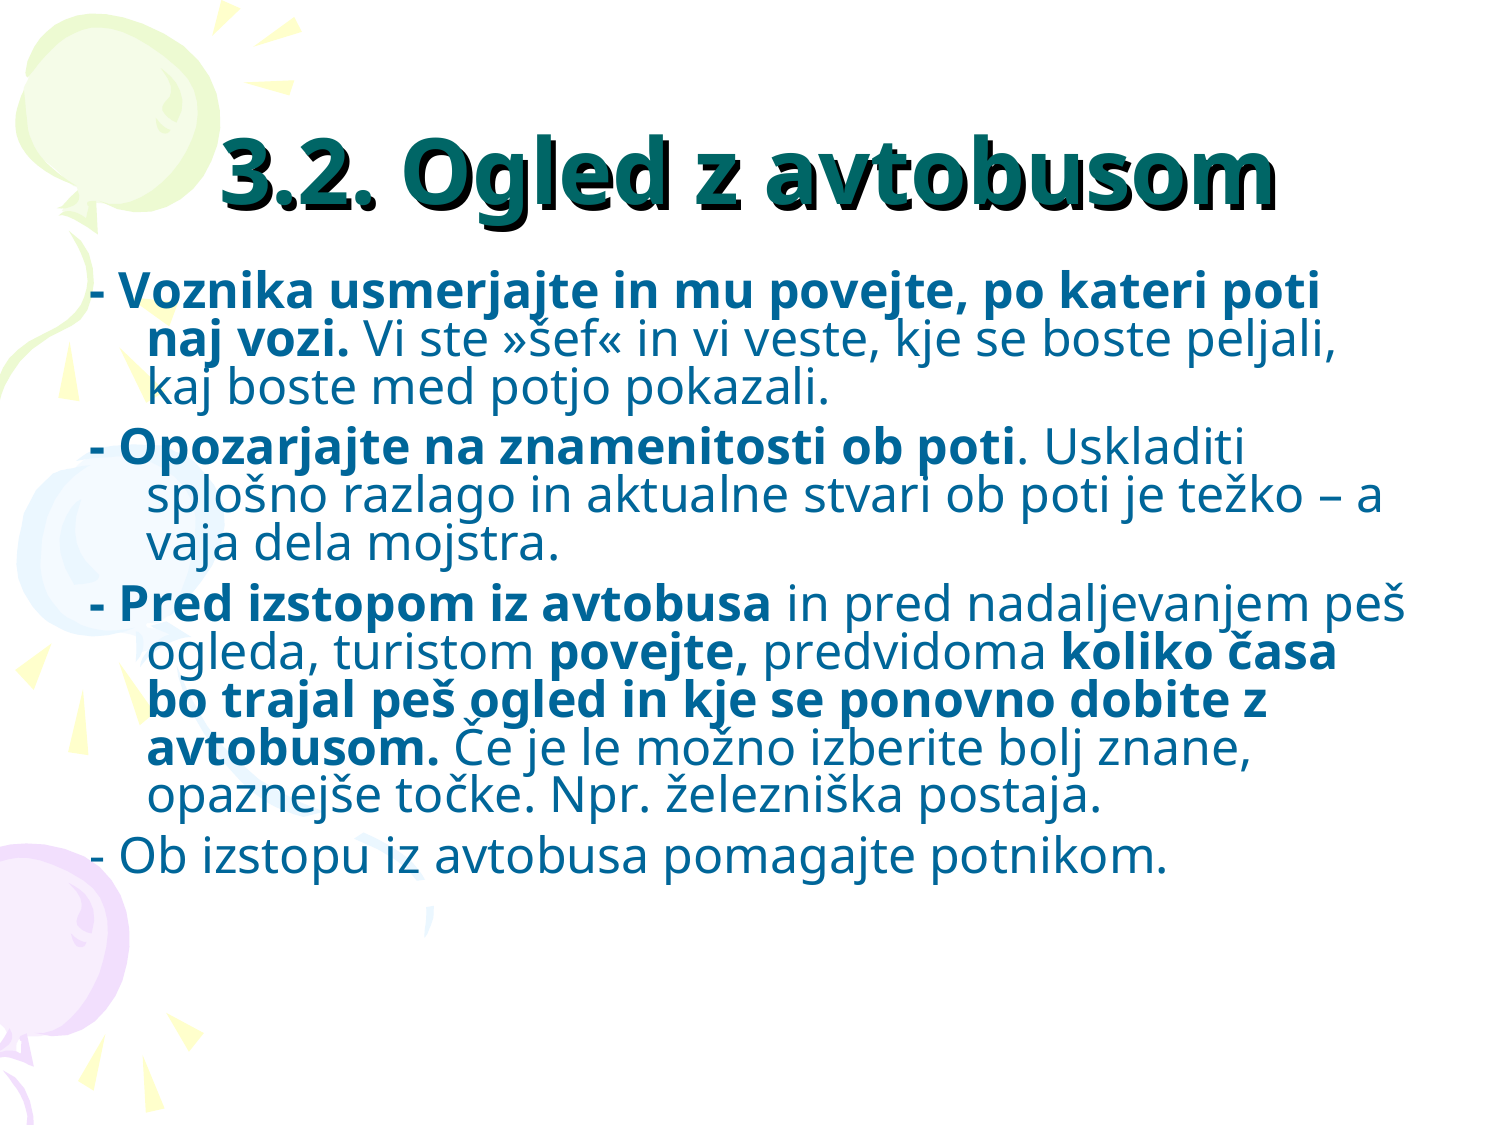

# 3.2. Ogled z avtobusom
- Voznika usmerjajte in mu povejte, po kateri poti naj vozi. Vi ste »šef« in vi veste, kje se boste peljali, kaj boste med potjo pokazali.
- Opozarjajte na znamenitosti ob poti. Uskladiti splošno razlago in aktualne stvari ob poti je težko – a vaja dela mojstra.
- Pred izstopom iz avtobusa in pred nadaljevanjem peš ogleda, turistom povejte, predvidoma koliko časa bo trajal peš ogled in kje se ponovno dobite z avtobusom. Če je le možno izberite bolj znane, opaznejše točke. Npr. železniška postaja.
- Ob izstopu iz avtobusa pomagajte potnikom.